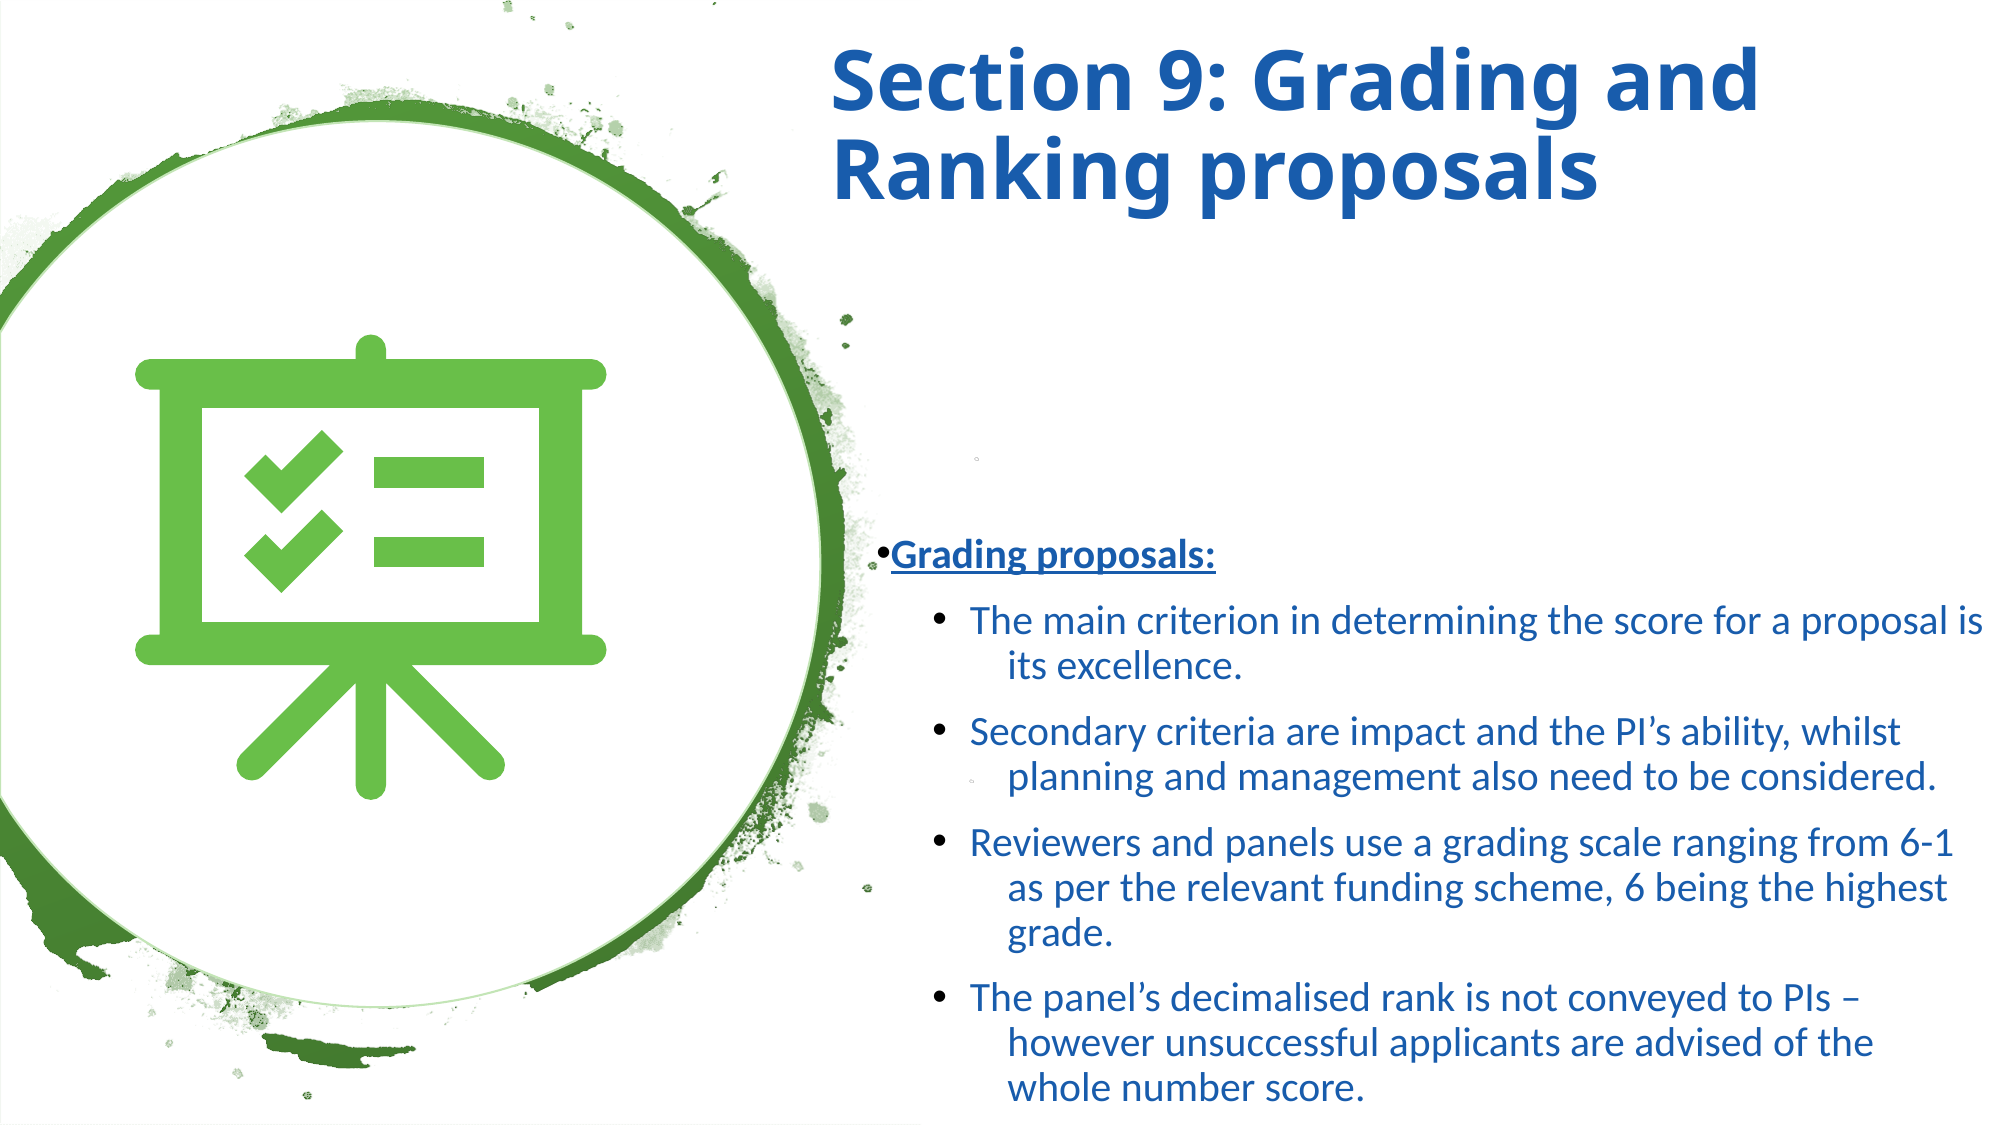

Section 9: Grading and Ranking proposals
Grading proposals:
The main criterion in determining the score for a proposal is its excellence.
Secondary criteria are impact and the PI’s ability, whilst planning and management also need to be considered.
Reviewers and panels use a grading scale ranging from 6-1 as per the relevant funding scheme, 6 being the highest grade.
The panel’s decimalised rank is not conveyed to PIs – however unsuccessful applicants are advised of the whole number score.
Grading Scales:
Different funding schemes have different grading scales.
As an example, the following slide shows the Research Grant grading scale but the grading scale for all other schemes can be found in the AHRC Research Funding Guide.